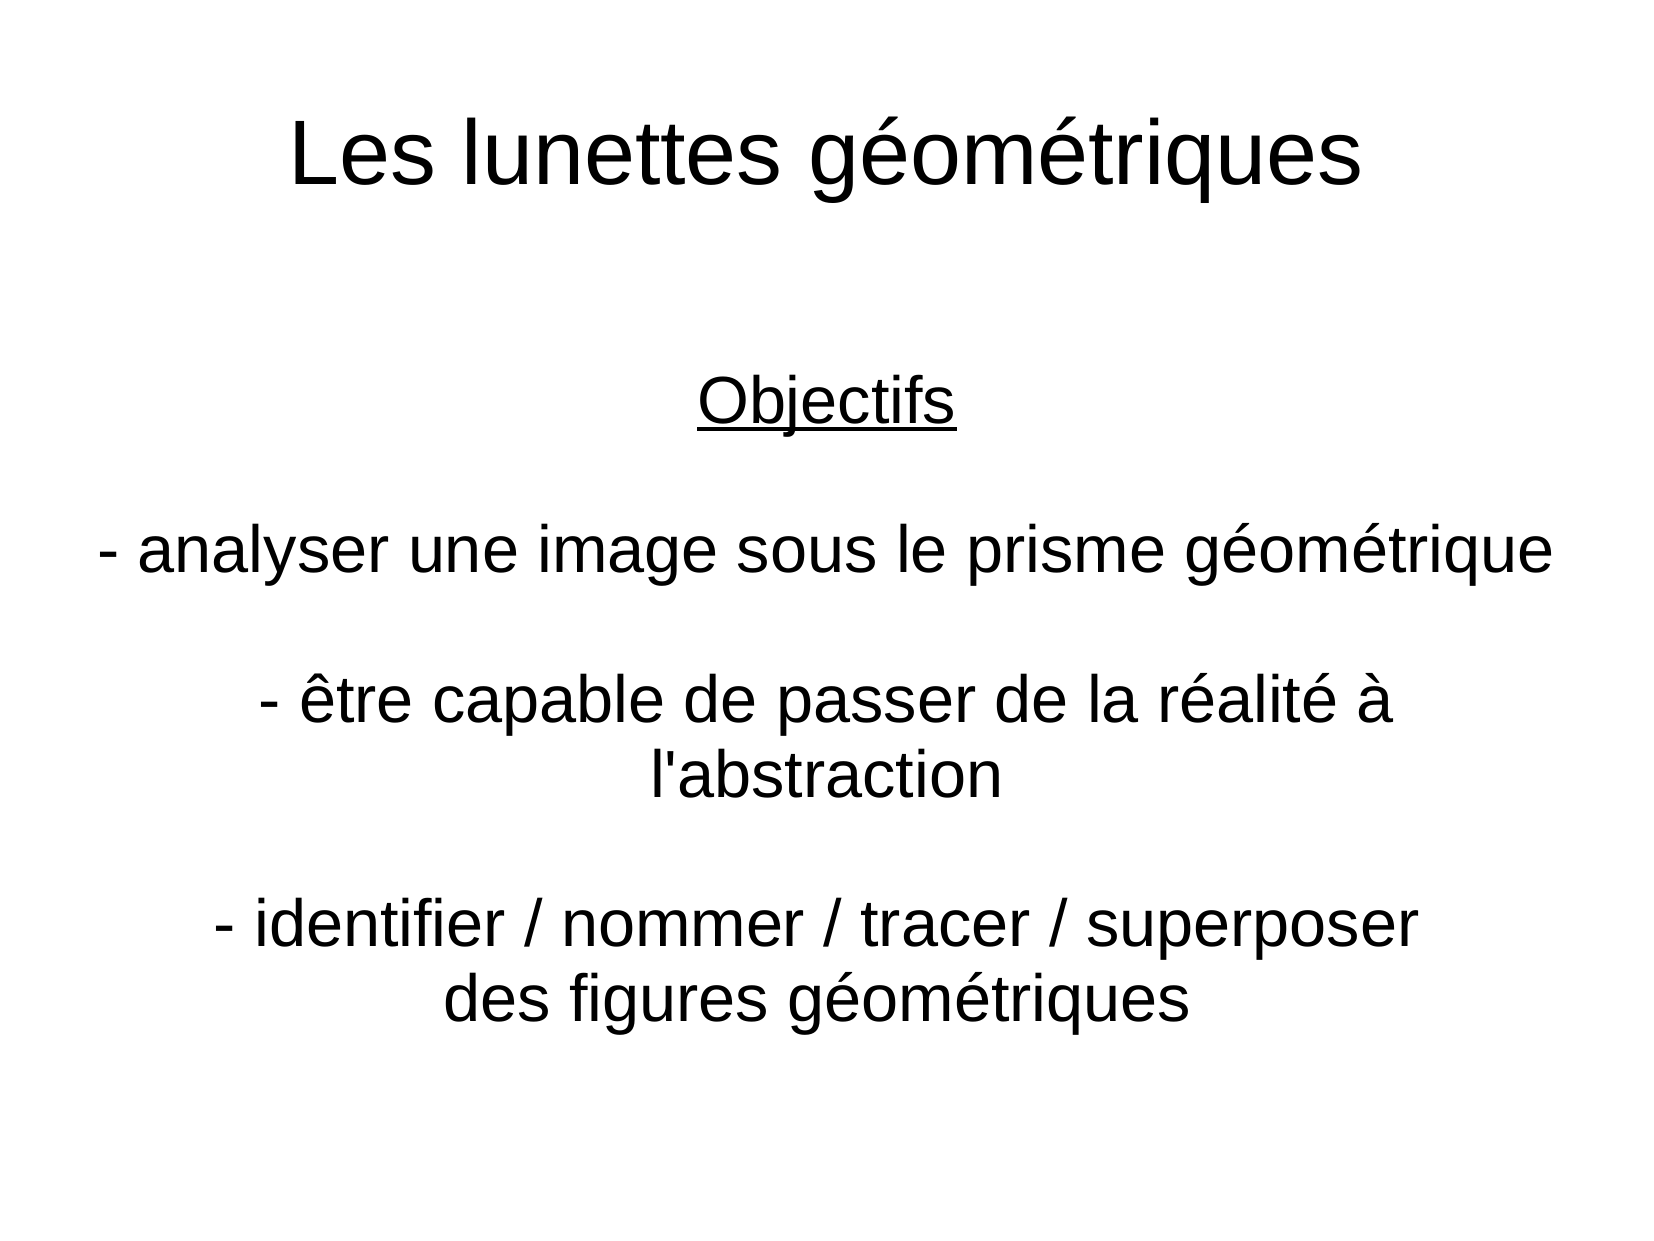

# Les lunettes géométriques
Objectifs
- analyser une image sous le prisme géométrique
- être capable de passer de la réalité à l'abstraction
- identifier / nommer / tracer / superposer
des figures géométriques